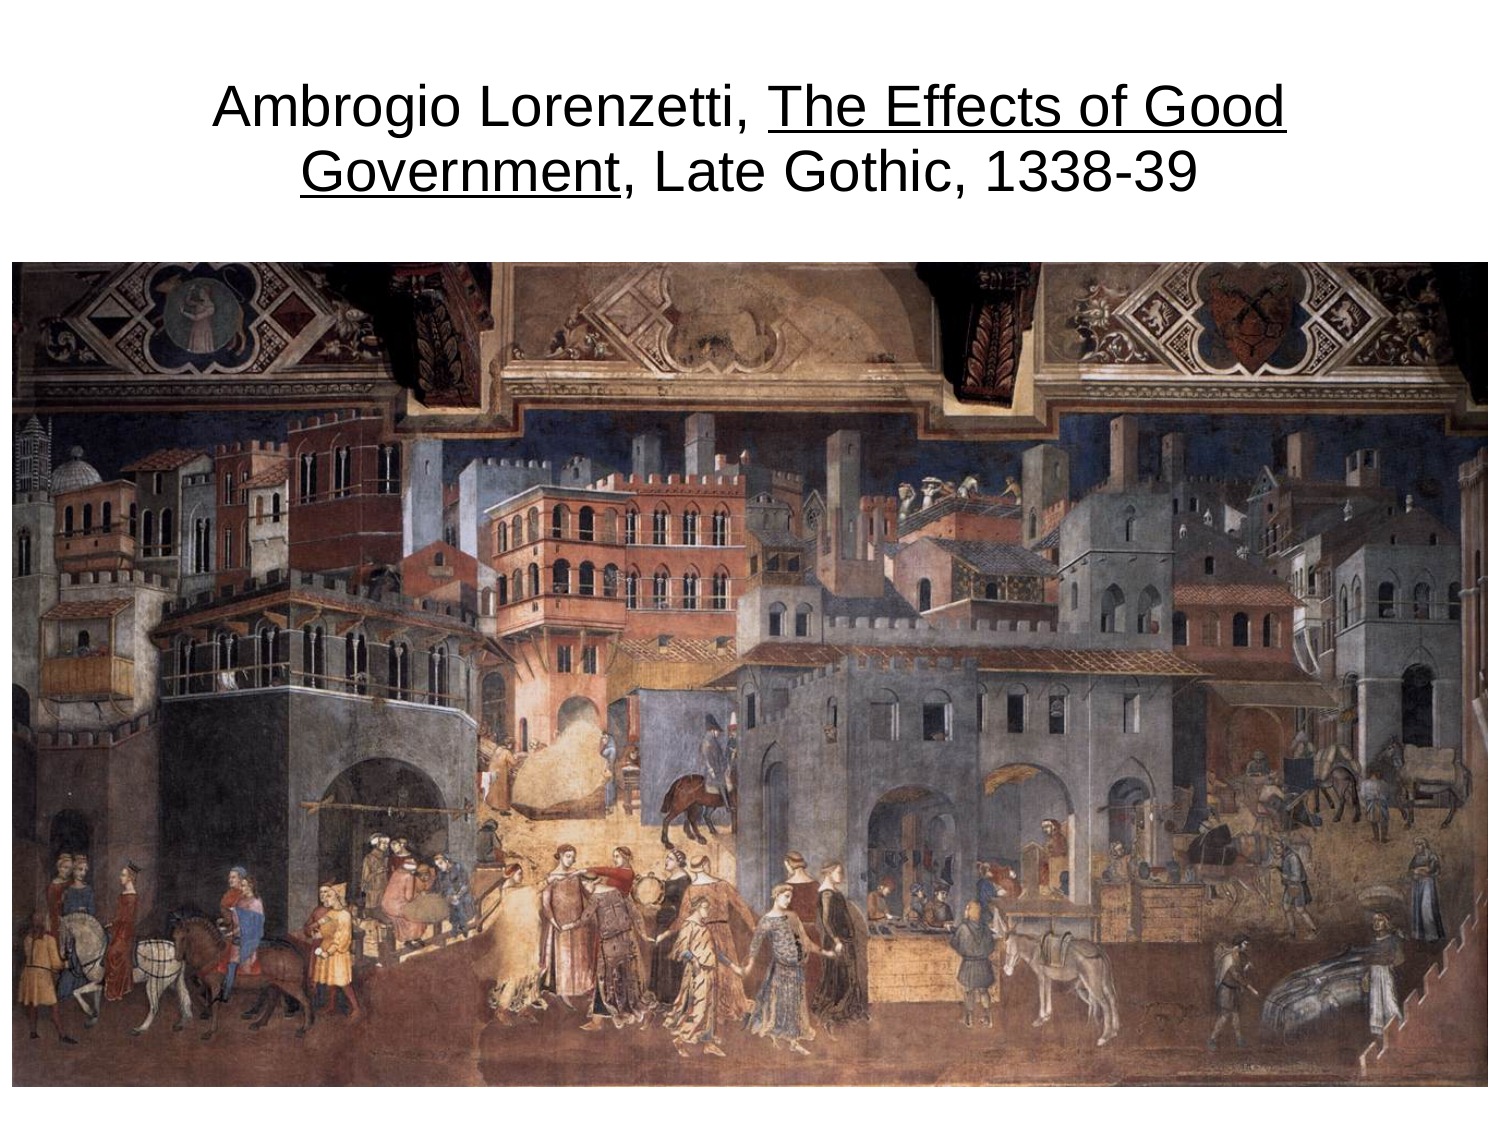

# Ambrogio Lorenzetti, The Effects of Good Government, Late Gothic, 1338-39